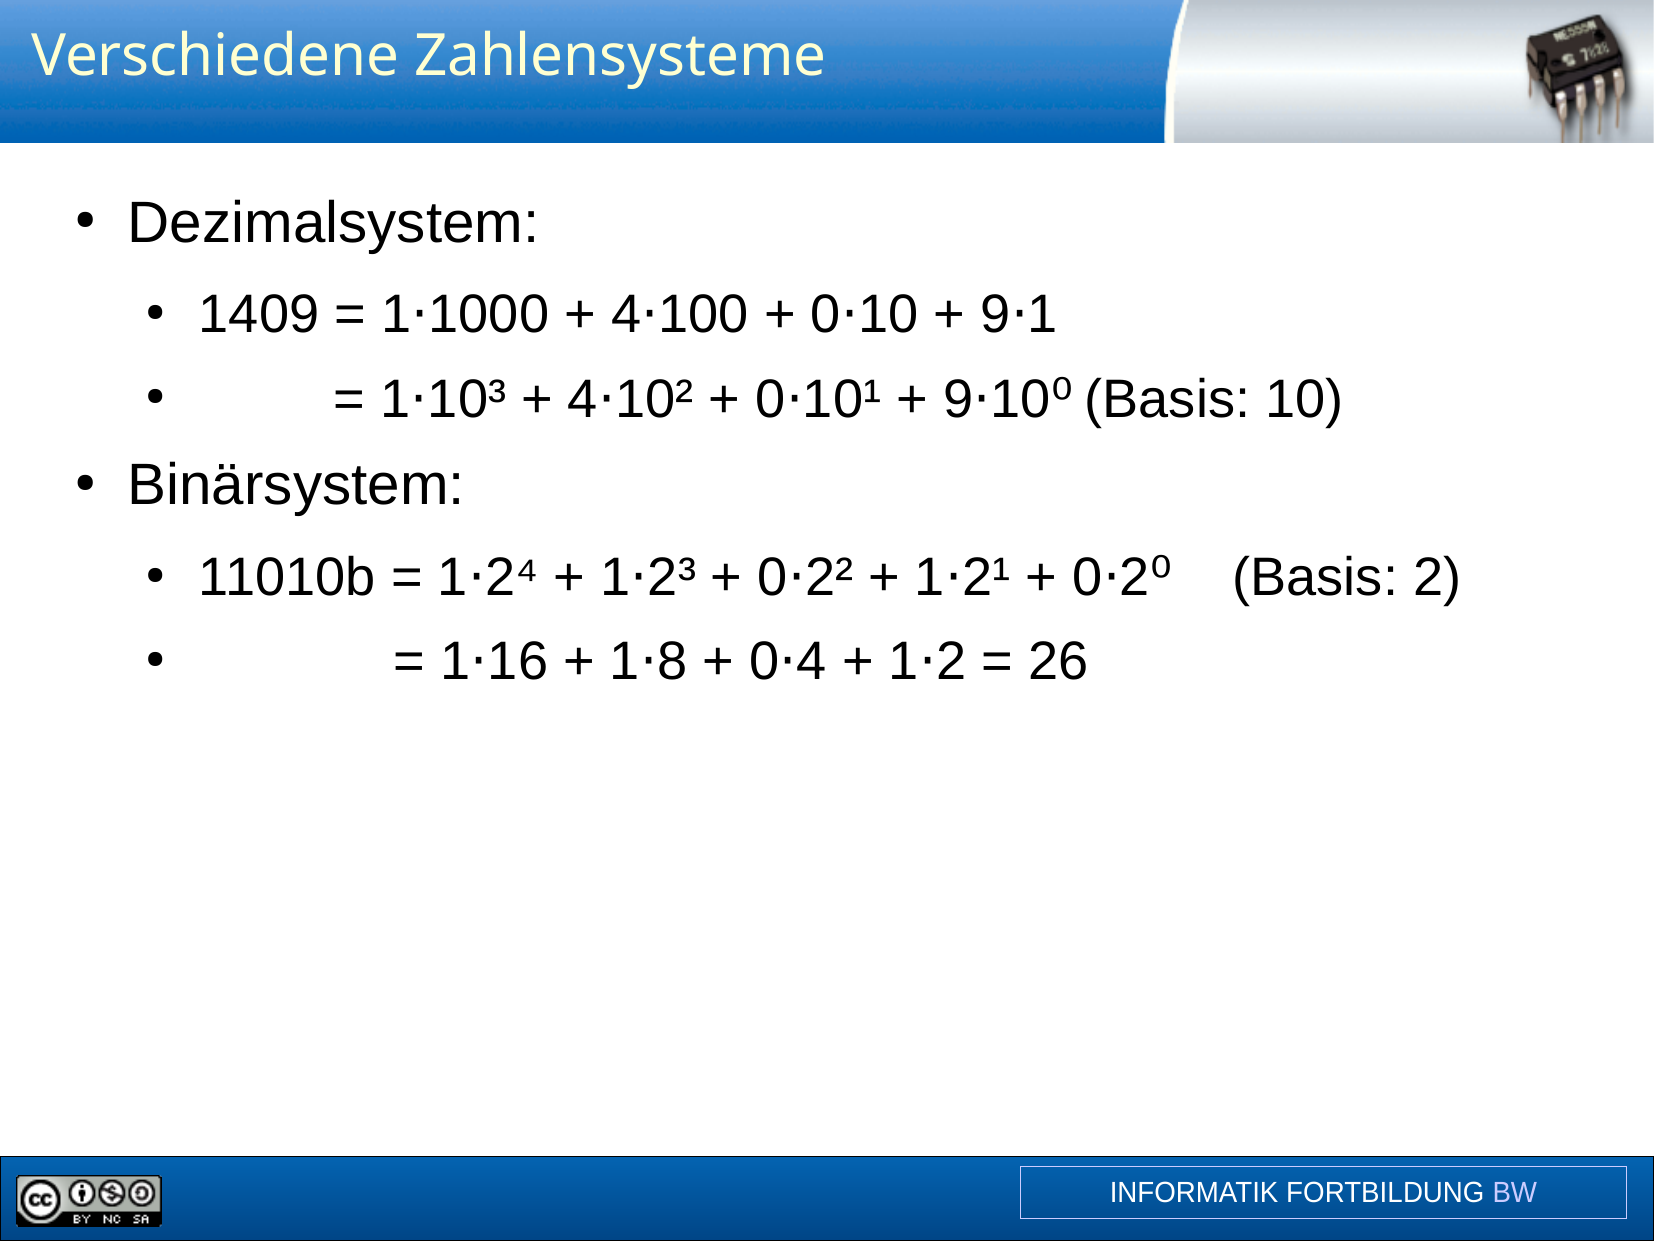

# Verschiedene Zahlensysteme
Dezimalsystem:
1409 = 1⋅1000 + 4⋅100 + 0⋅10 + 9⋅1
 = 1⋅10³ + 4⋅10² + 0⋅10¹ + 9⋅10⁰	(Basis: 10)
Binärsystem:
11010b = 1⋅2⁴ + 1⋅2³ + 0⋅2² + 1⋅2¹ + 0⋅2⁰	(Basis: 2)
 = 1⋅16 + 1⋅8 + 0⋅4 + 1⋅2 = 26